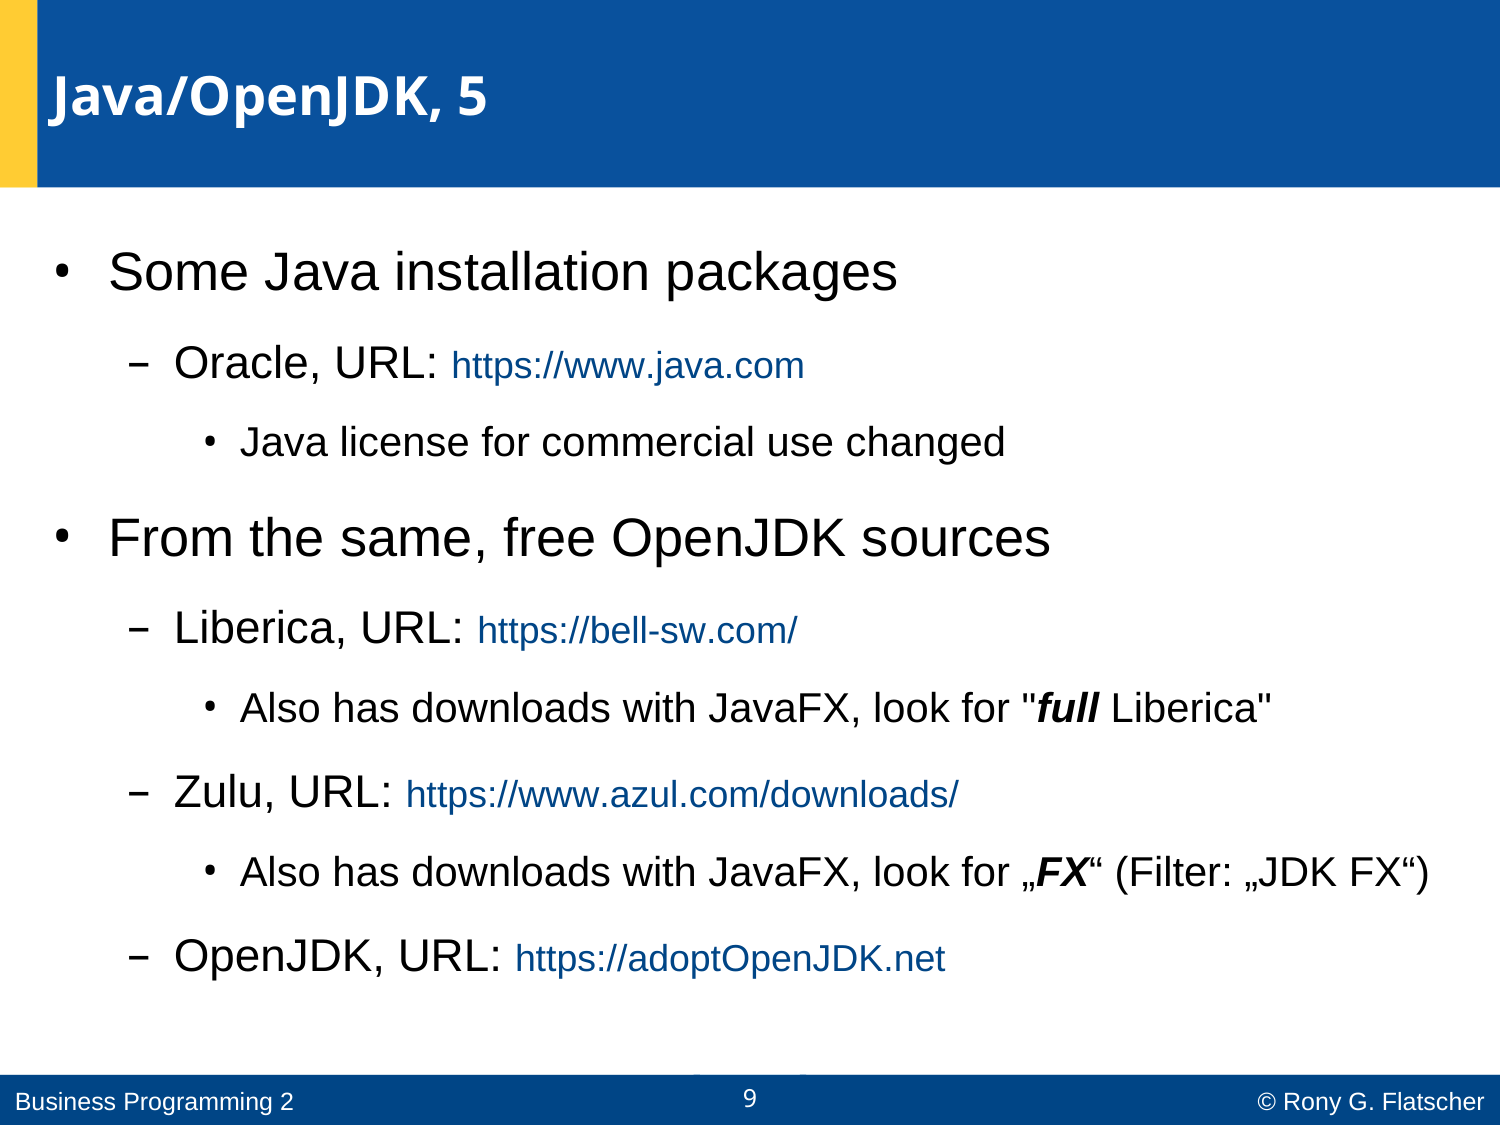

# Java/OpenJDK, 5
Some Java installation packages
Oracle, URL: https://www.java.com
Java license for commercial use changed
From the same, free OpenJDK sources
Liberica, URL: https://bell-sw.com/
Also has downloads with JavaFX, look for "full Liberica"
Zulu, URL: https://www.azul.com/downloads/
Also has downloads with JavaFX, look for „FX“ (Filter: „JDK FX“)
OpenJDK, URL: https://adoptOpenJDK.net